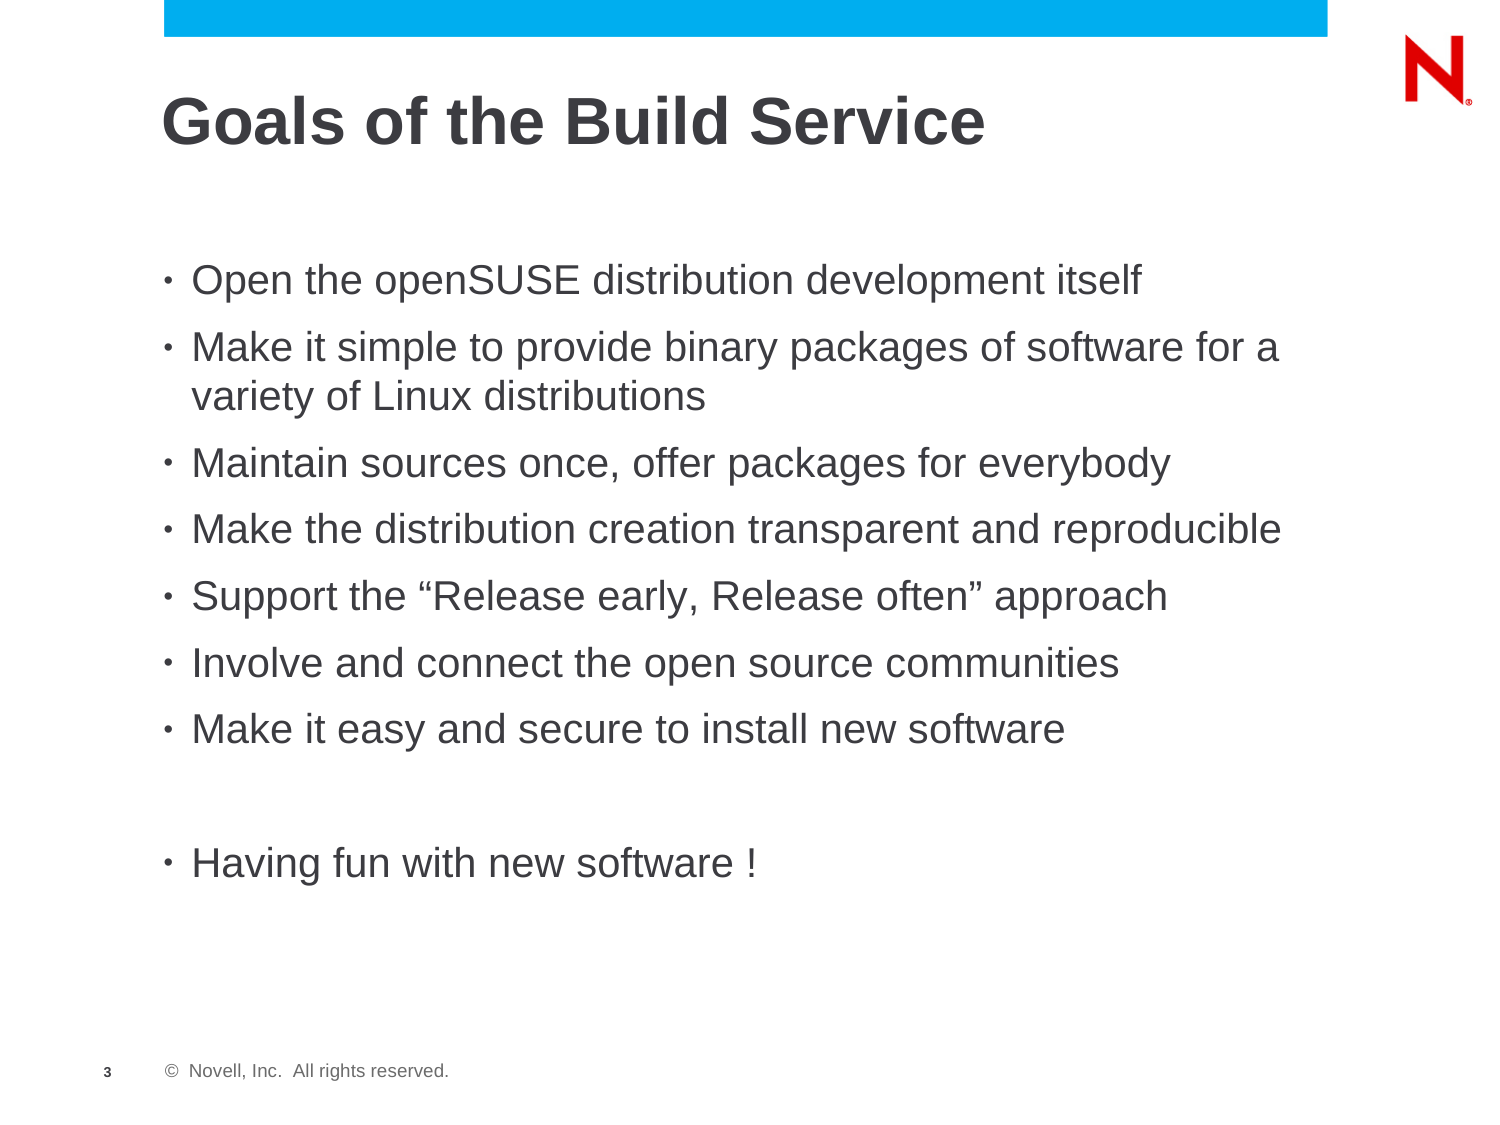

# Goals of the Build Service
Open the openSUSE distribution development itself
Make it simple to provide binary packages of software for a variety of Linux distributions
Maintain sources once, offer packages for everybody
Make the distribution creation transparent and reproducible
Support the “Release early, Release often” approach
Involve and connect the open source communities
Make it easy and secure to install new software
Having fun with new software !